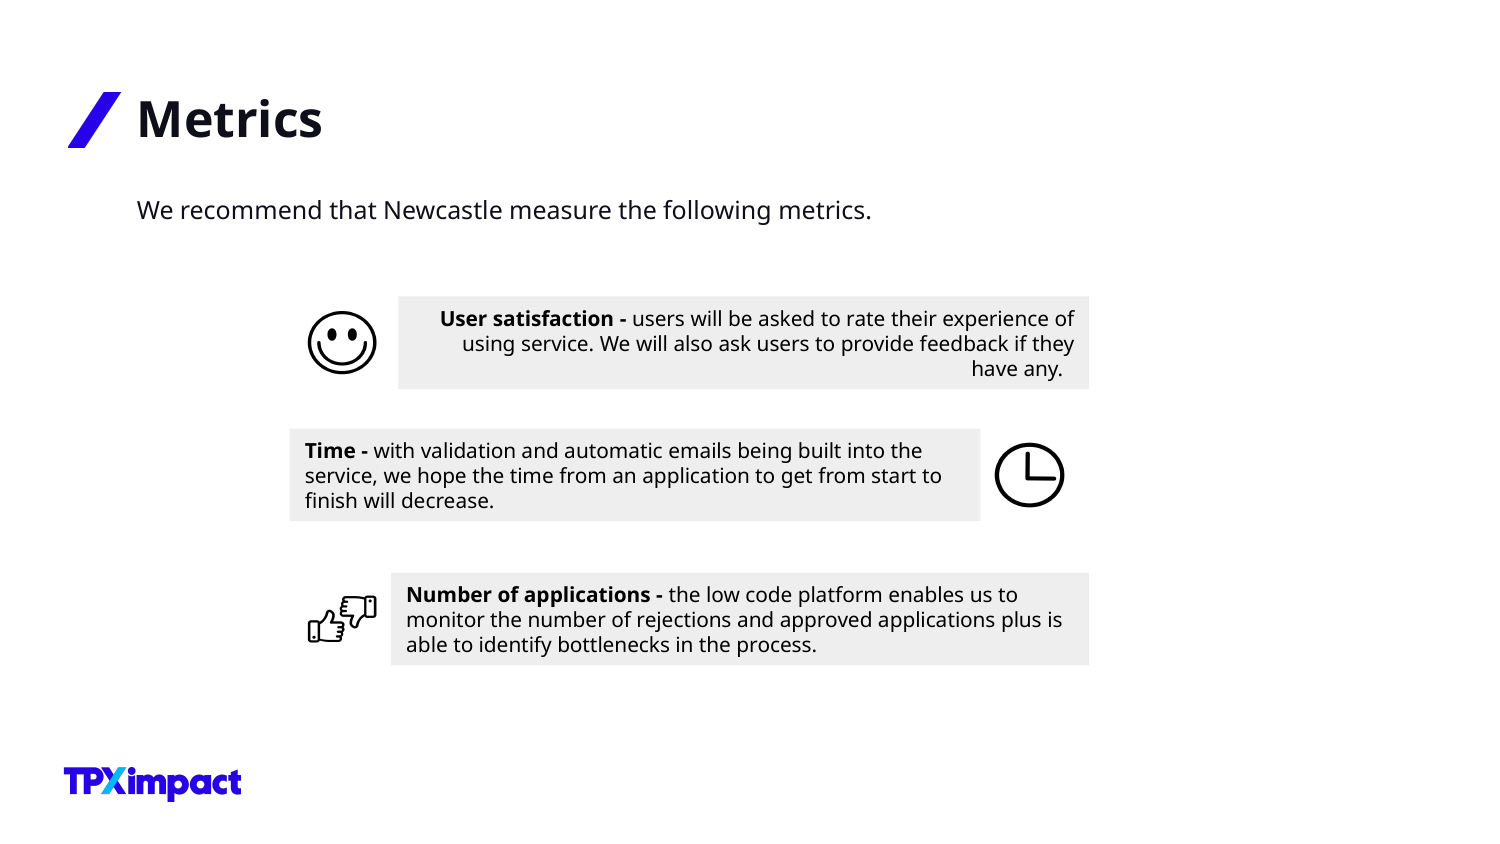

# Metrics
We recommend that Newcastle measure the following metrics.
User satisfaction - users will be asked to rate their experience of using service. We will also ask users to provide feedback if they have any.
Time - with validation and automatic emails being built into the service, we hope the time from an application to get from start to finish will decrease.
Number of applications - the low code platform enables us to monitor the number of rejections and approved applications plus is able to identify bottlenecks in the process.